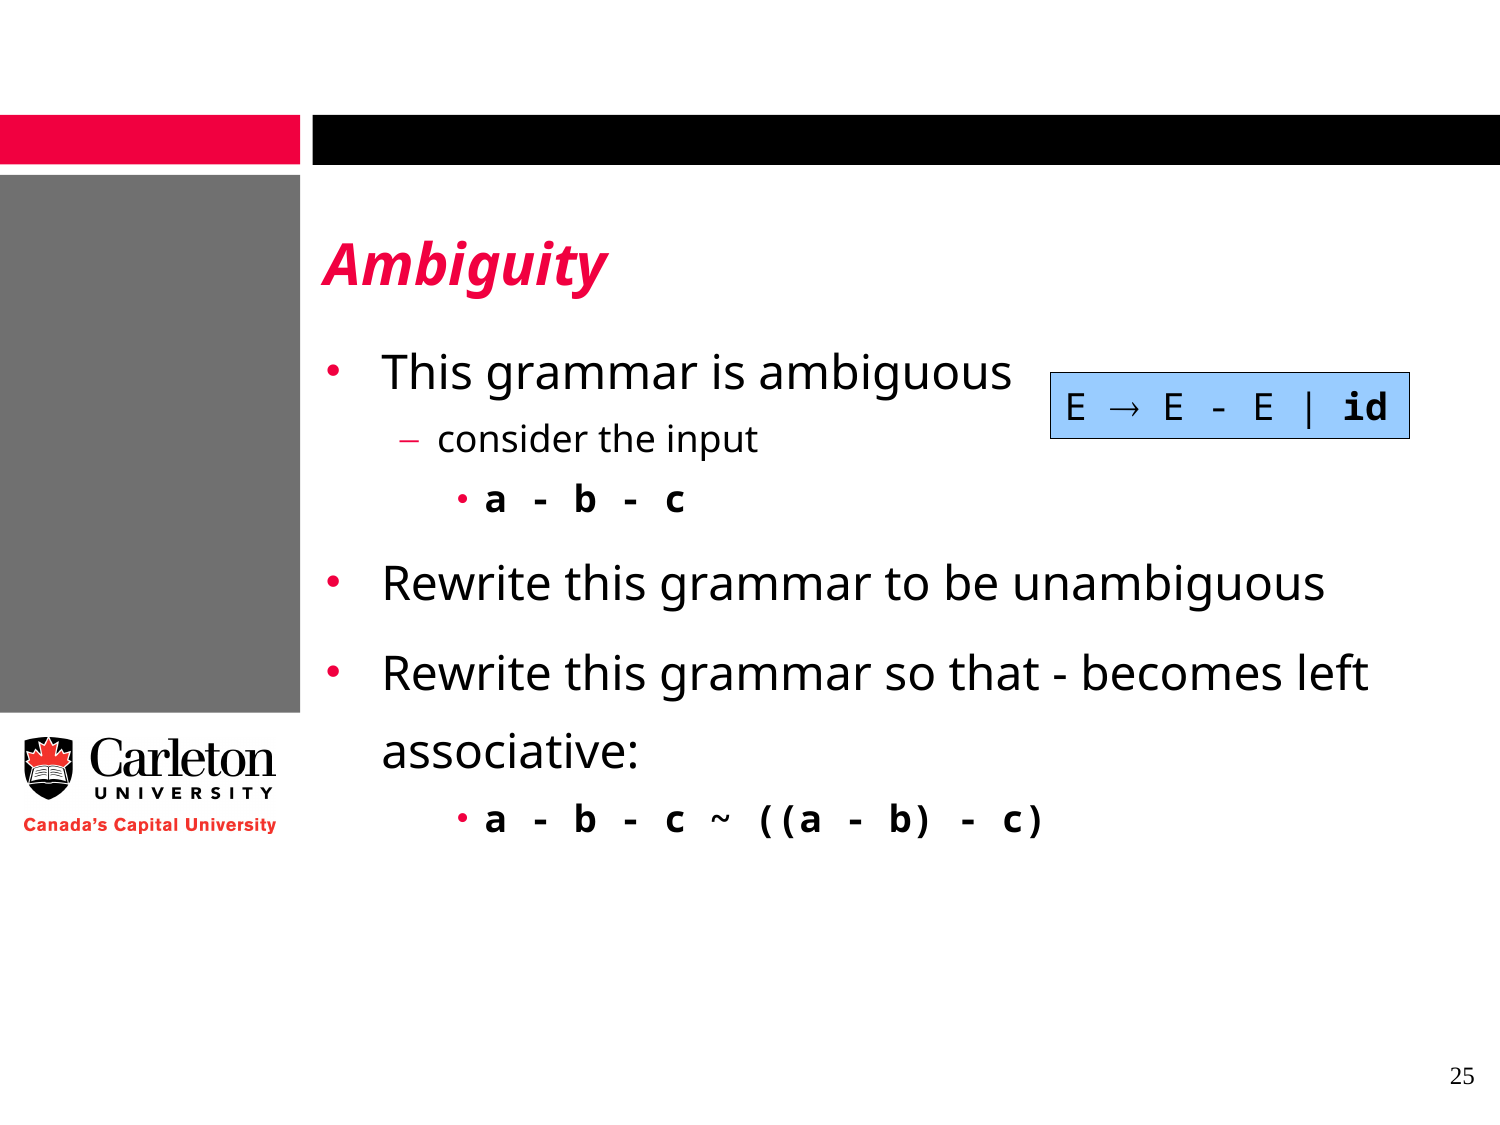

# Ambiguity
This grammar is ambiguous
consider the input
a - b - c
Rewrite this grammar to be unambiguous
Rewrite this grammar so that - becomes left associative:
a - b - c ~ ((a - b) - c)
E  E - E | id
25